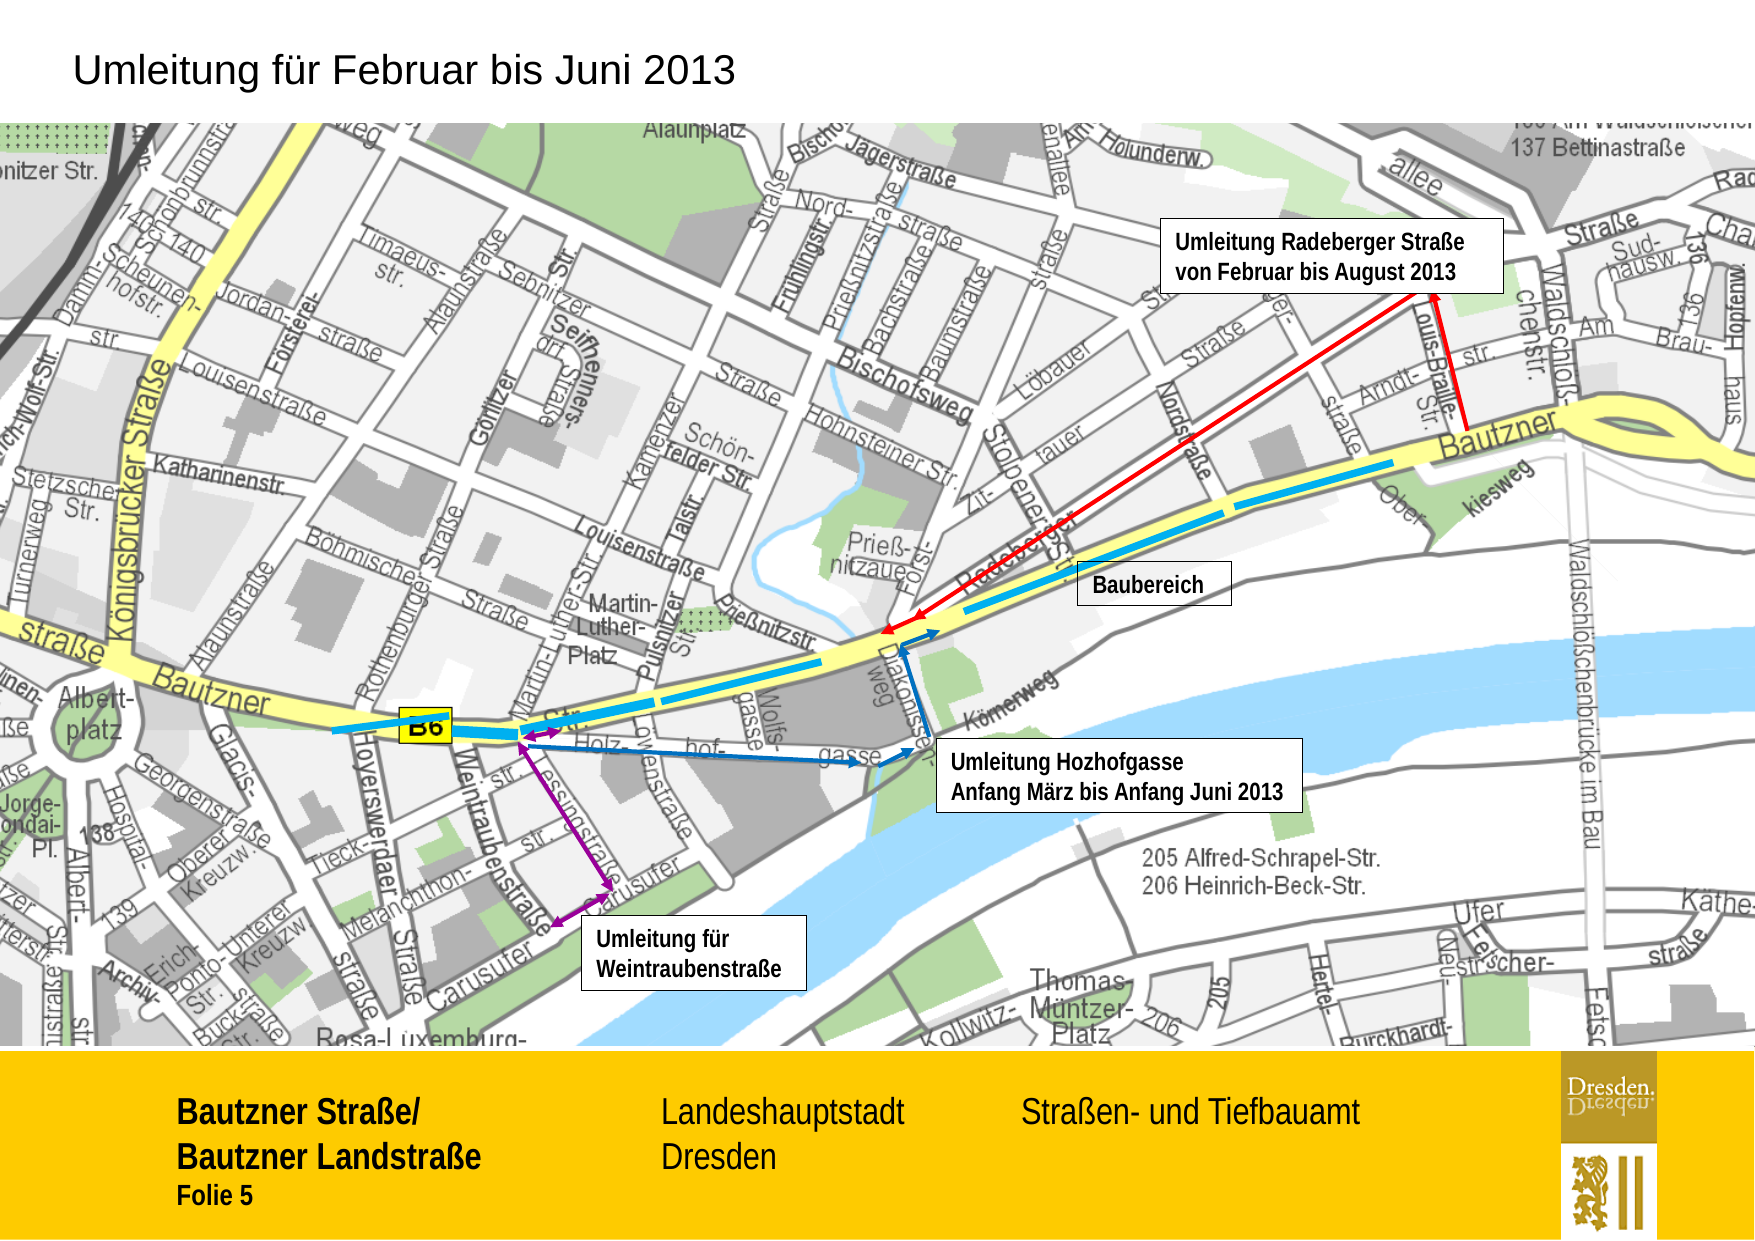

Umleitung für Februar bis Juni 2013
Umleitung Radeberger Straße
von Februar bis August 2013
Baubereich
Umleitung Hozhofgasse
Anfang März bis Anfang Juni 2013
Umleitung für Weintraubenstraße